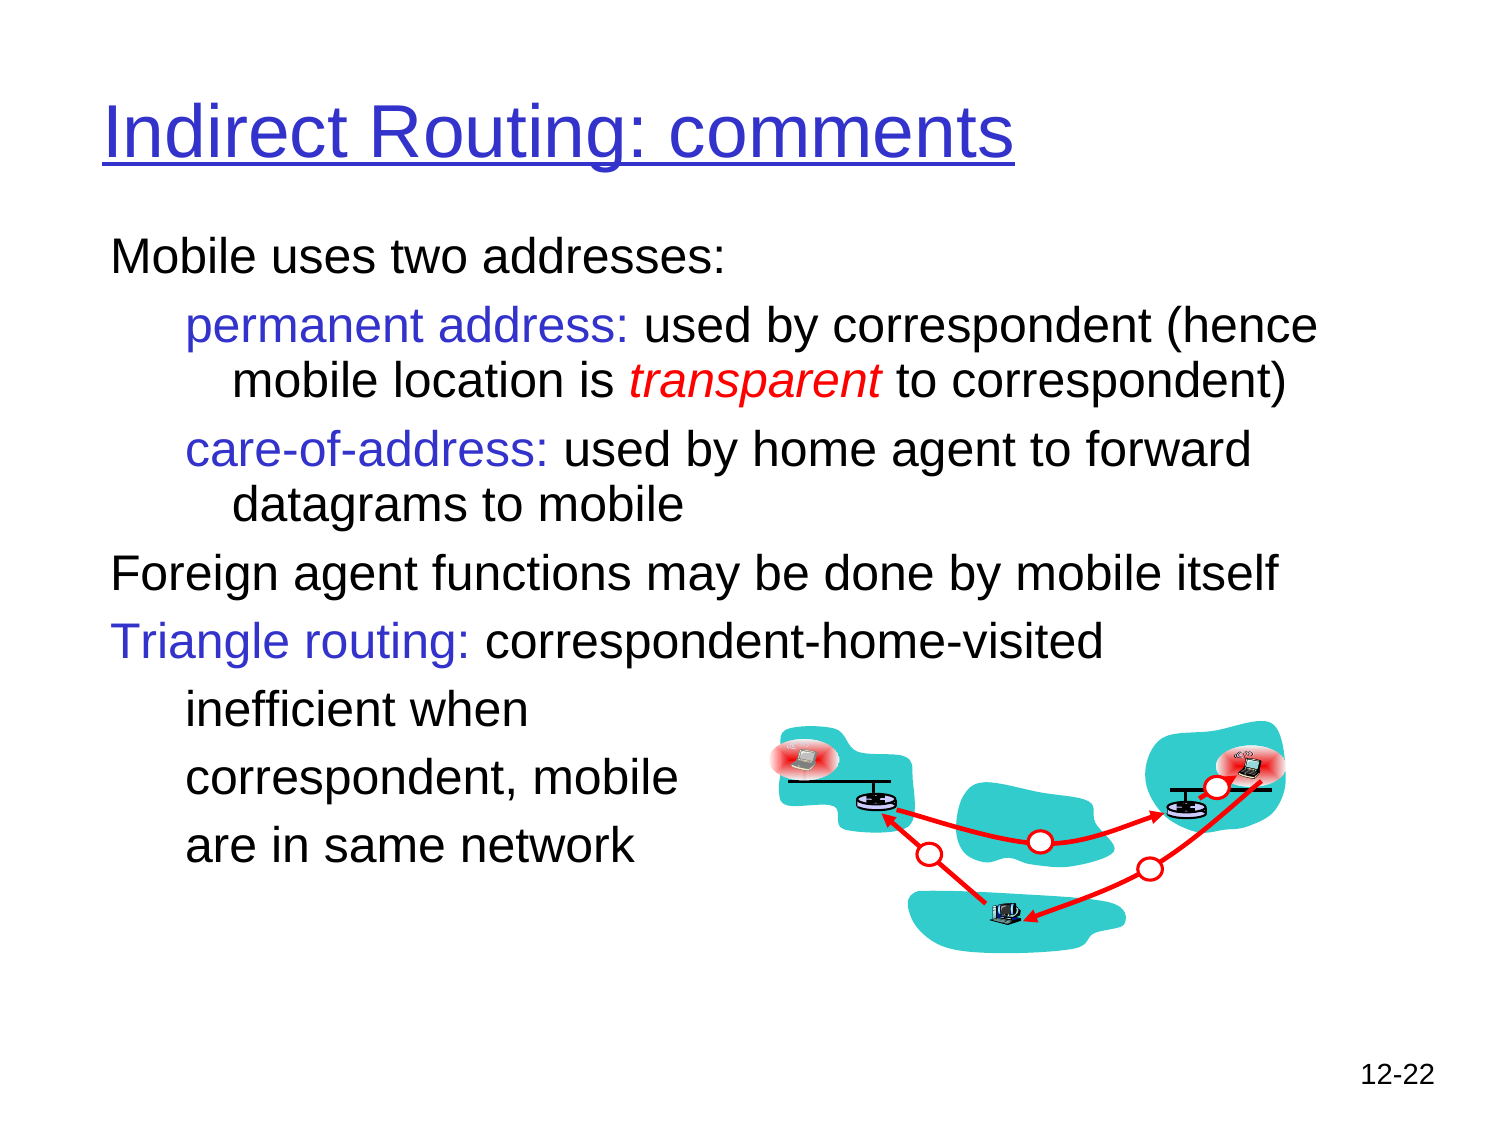

# Indirect Routing: comments
Mobile uses two addresses:
permanent address: used by correspondent (hence mobile location is transparent to correspondent)
care-of-address: used by home agent to forward datagrams to mobile
Foreign agent functions may be done by mobile itself
Triangle routing: correspondent-home-visited
inefficient when
correspondent, mobile
are in same network
22